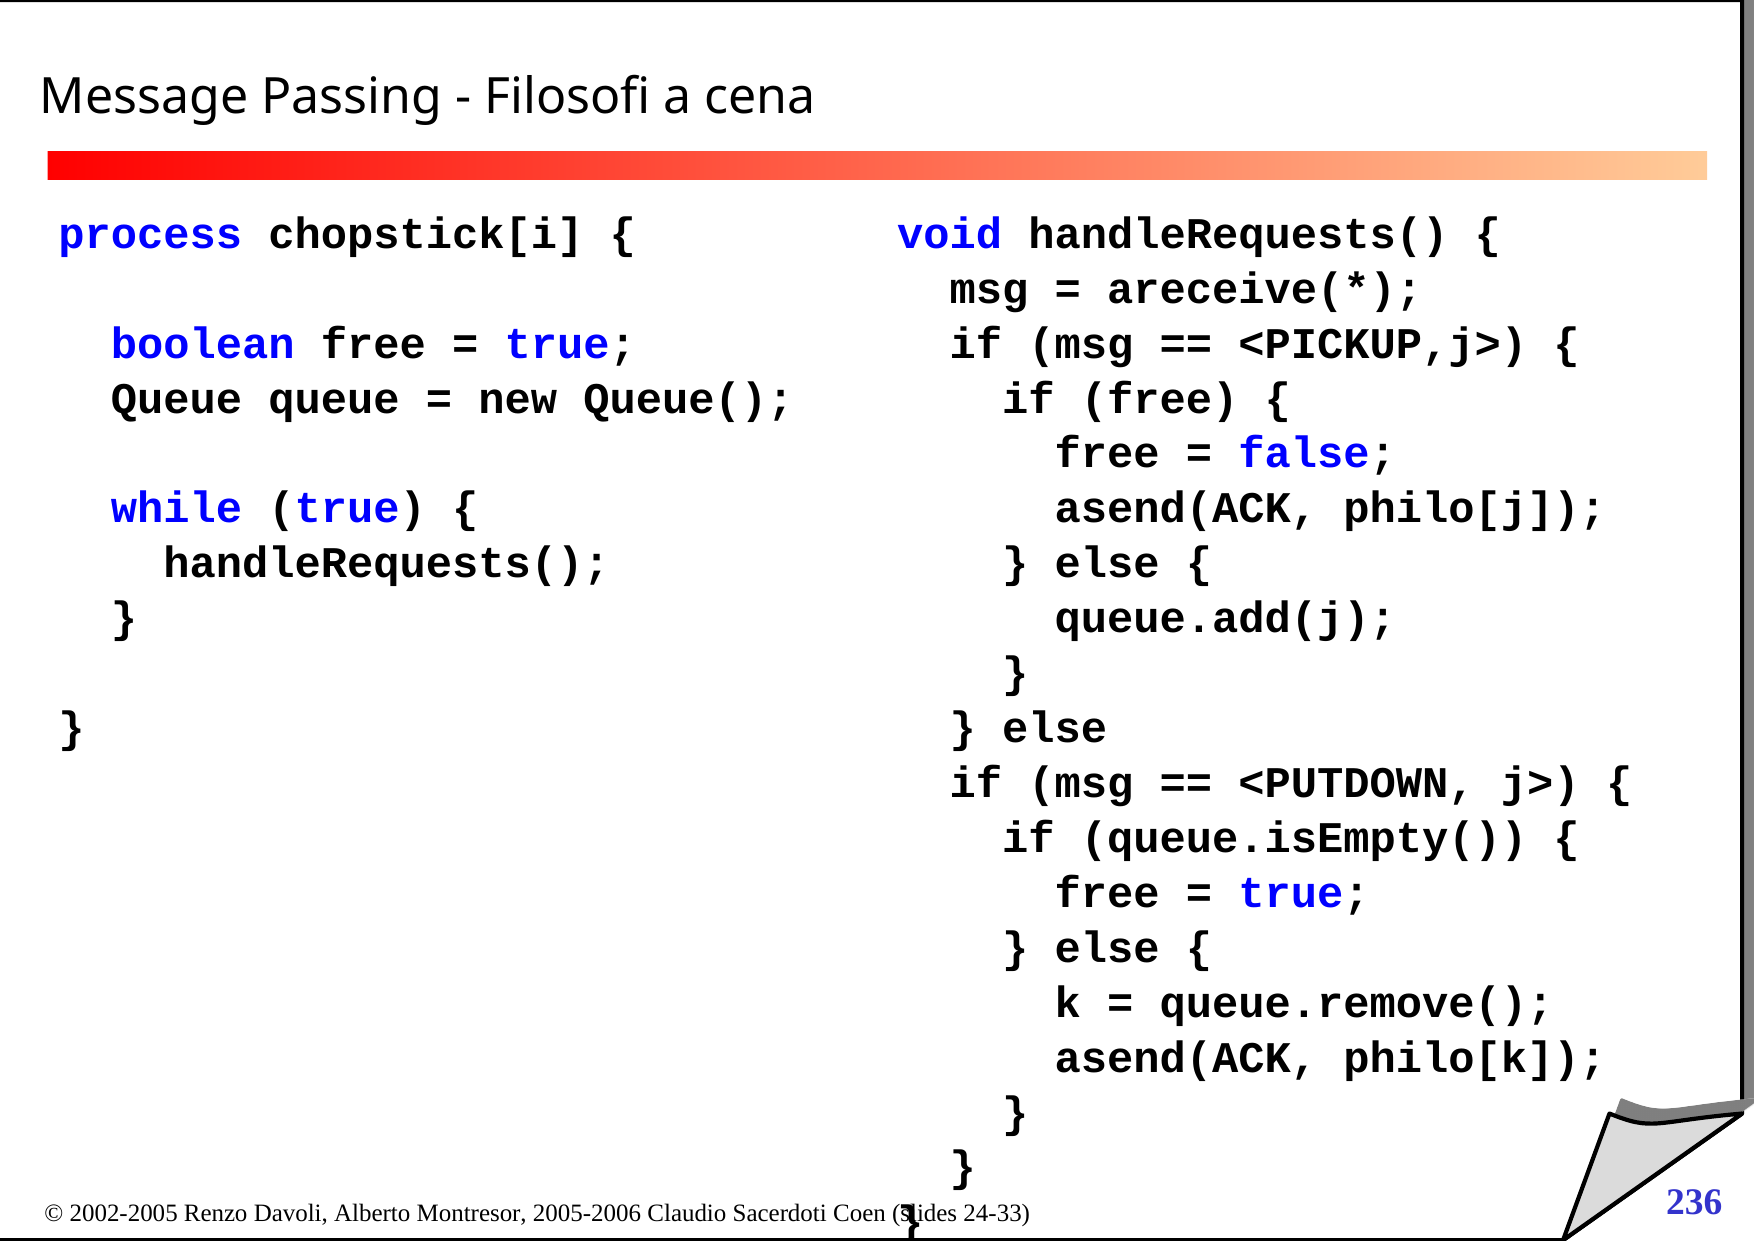

# Message Passing - Filosofi a cena
process chopstick[i] {
 boolean free = true;
 Queue queue = new Queue();
 while (true) {
 handleRequests();
 }
}
void handleRequests() {
 msg = areceive(*);
 if (msg == <PICKUP,j>) {
 if (free) {
 free = false;
 asend(ACK, philo[j]);
 } else {
 queue.add(j);
 }
 } else
 if (msg == <PUTDOWN, j>) {
 if (queue.isEmpty()) {
 free = true;
 } else {
 k = queue.remove();
 asend(ACK, philo[k]);
 }
 }
}